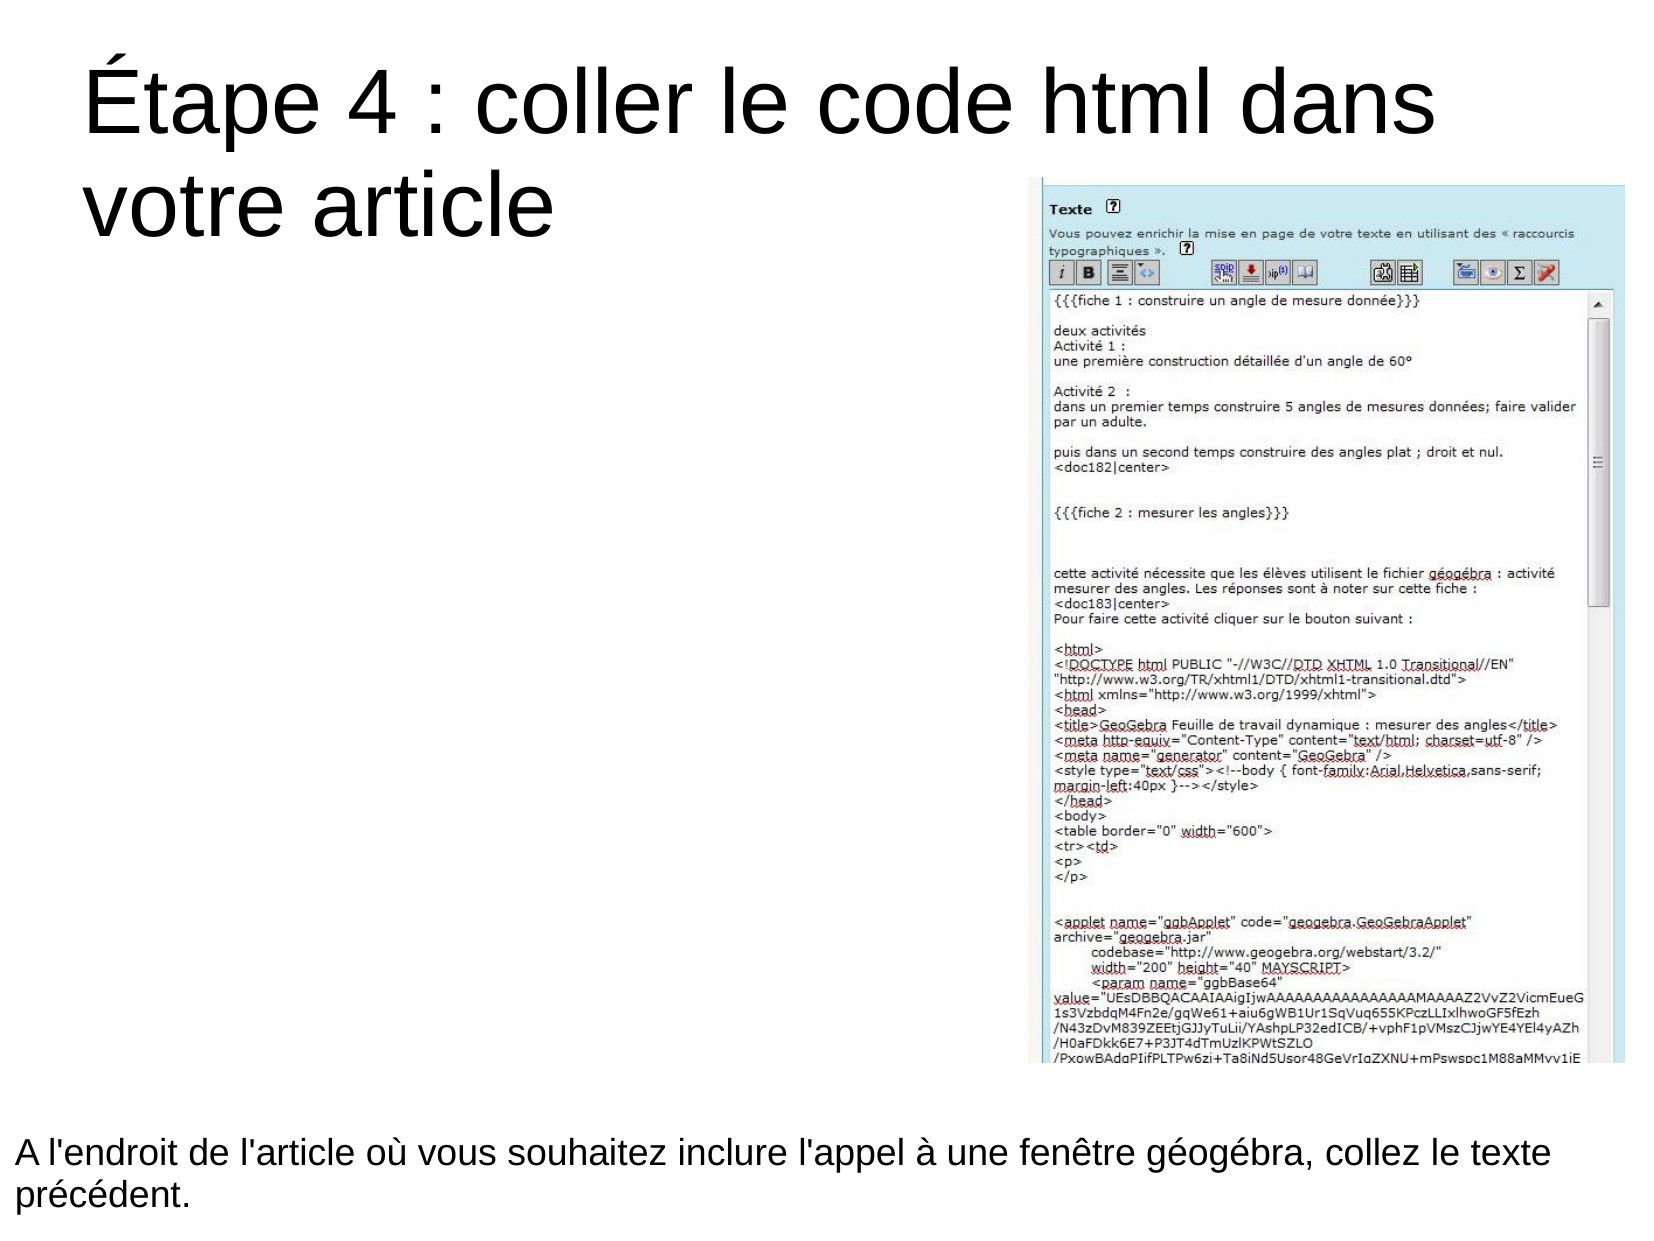

# Étape 4 : coller le code html dans votre article
A l'endroit de l'article où vous souhaitez inclure l'appel à une fenêtre géogébra, collez le texte précédent.